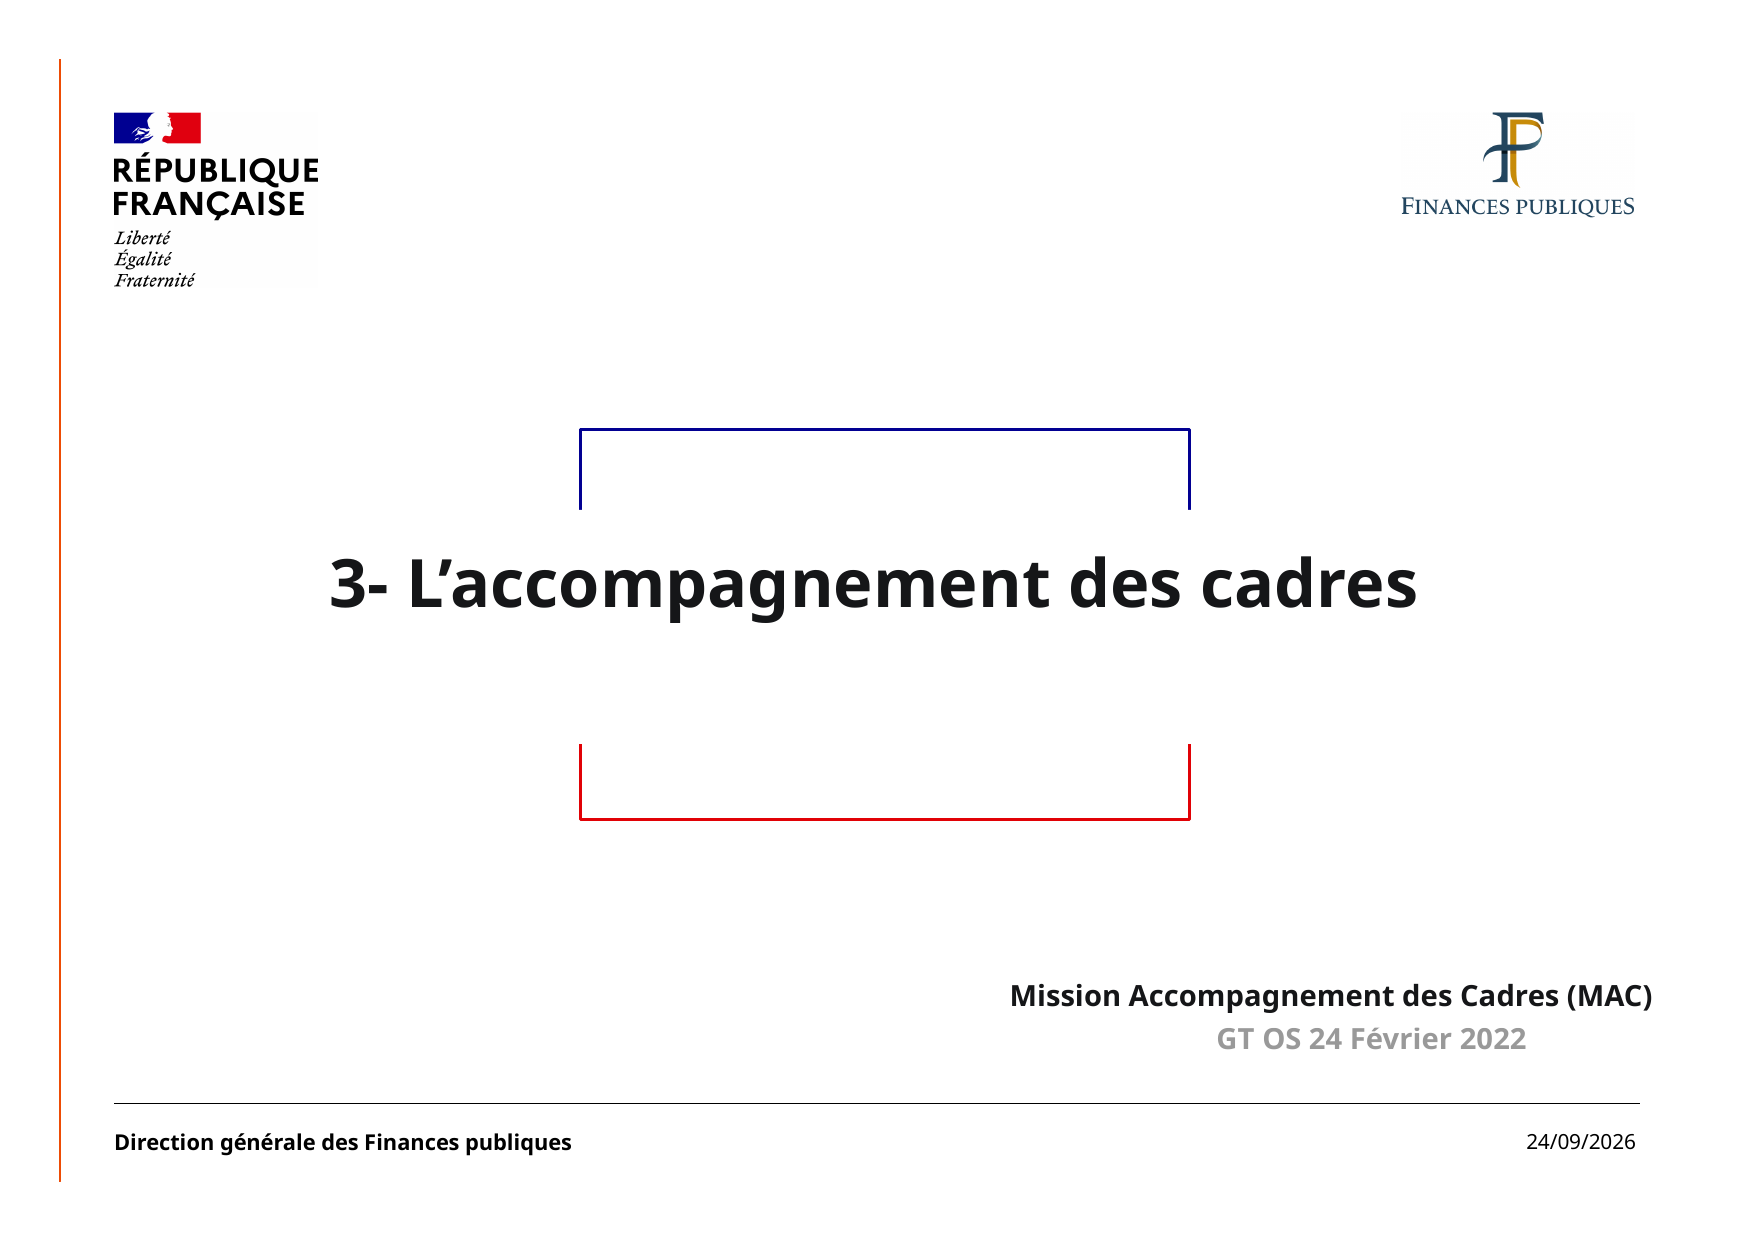

3- L’accompagnement des cadres
Mission Accompagnement des Cadres (MAC)
GT OS 24 Février 2022